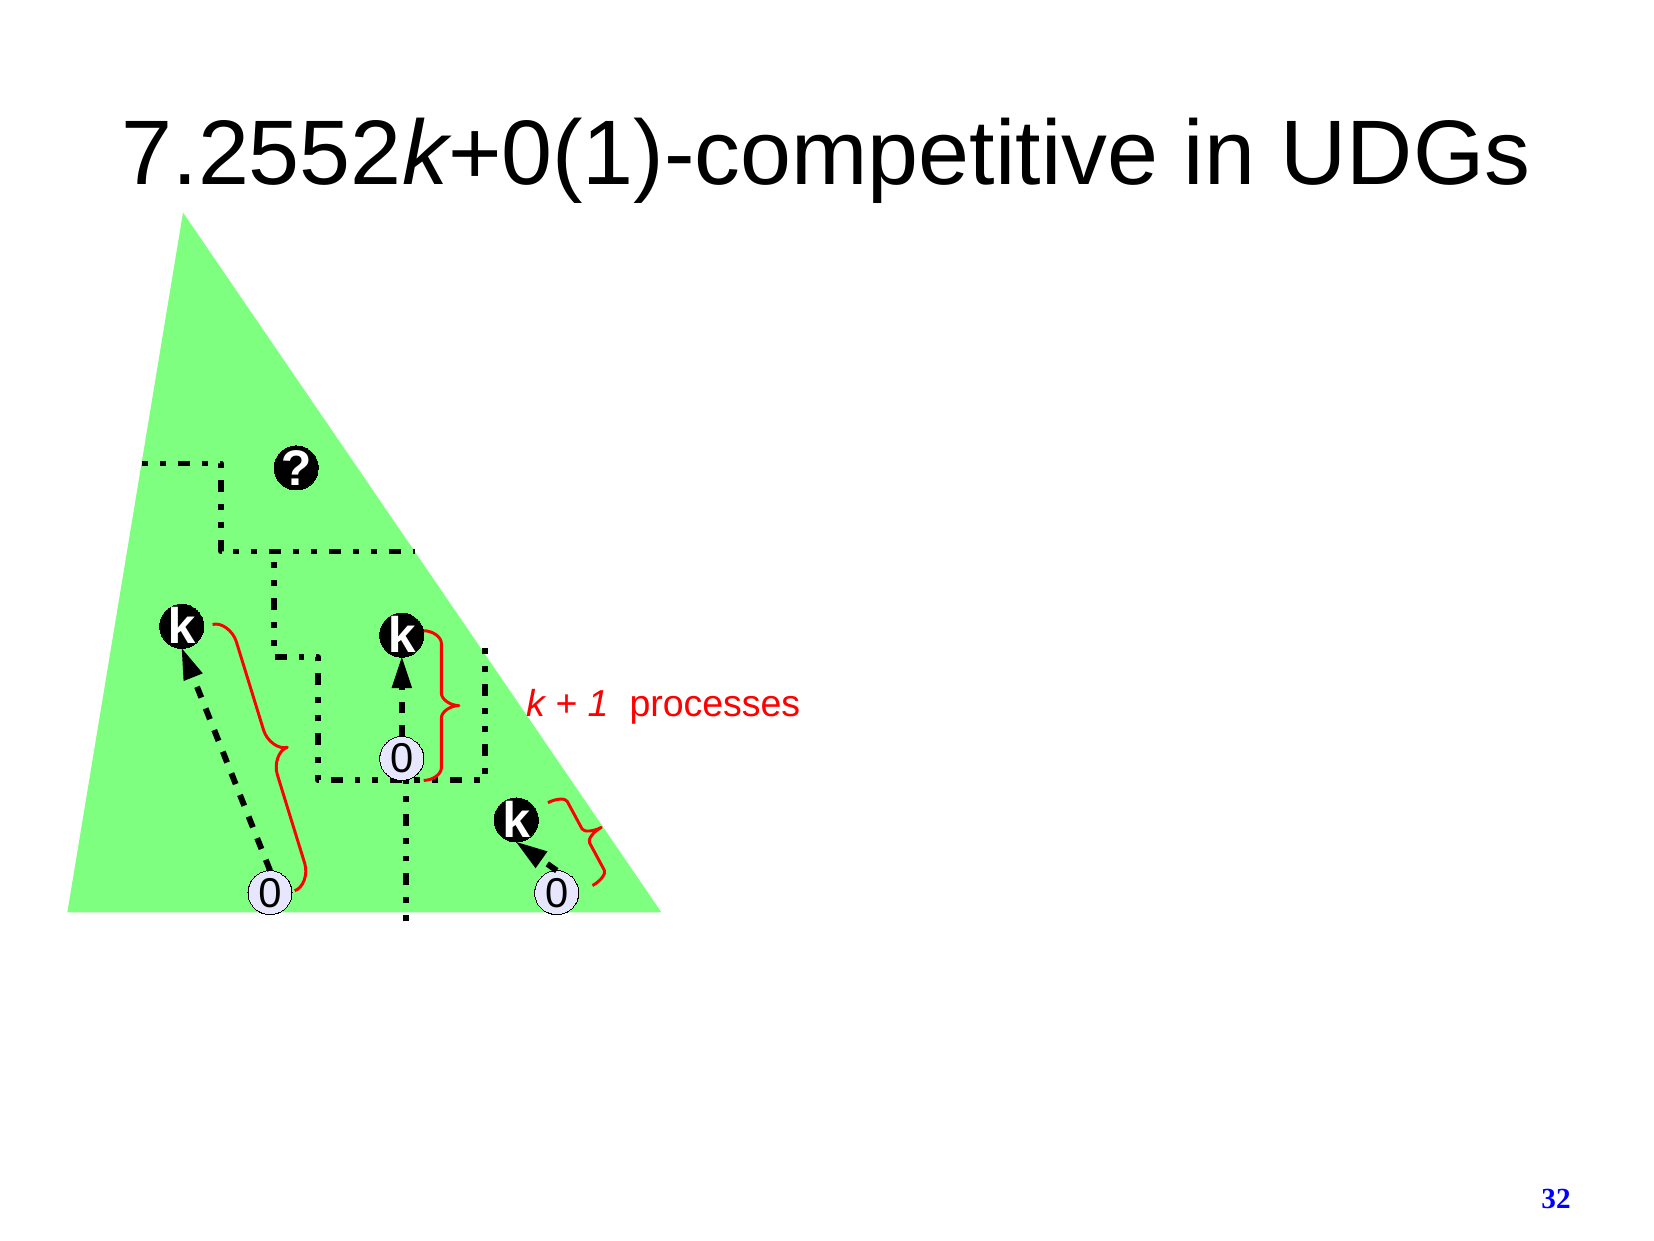

# 7.2552k+0(1)-competitive in UDGs
?
k
k
k + 1 processes
0
k
0
0
32